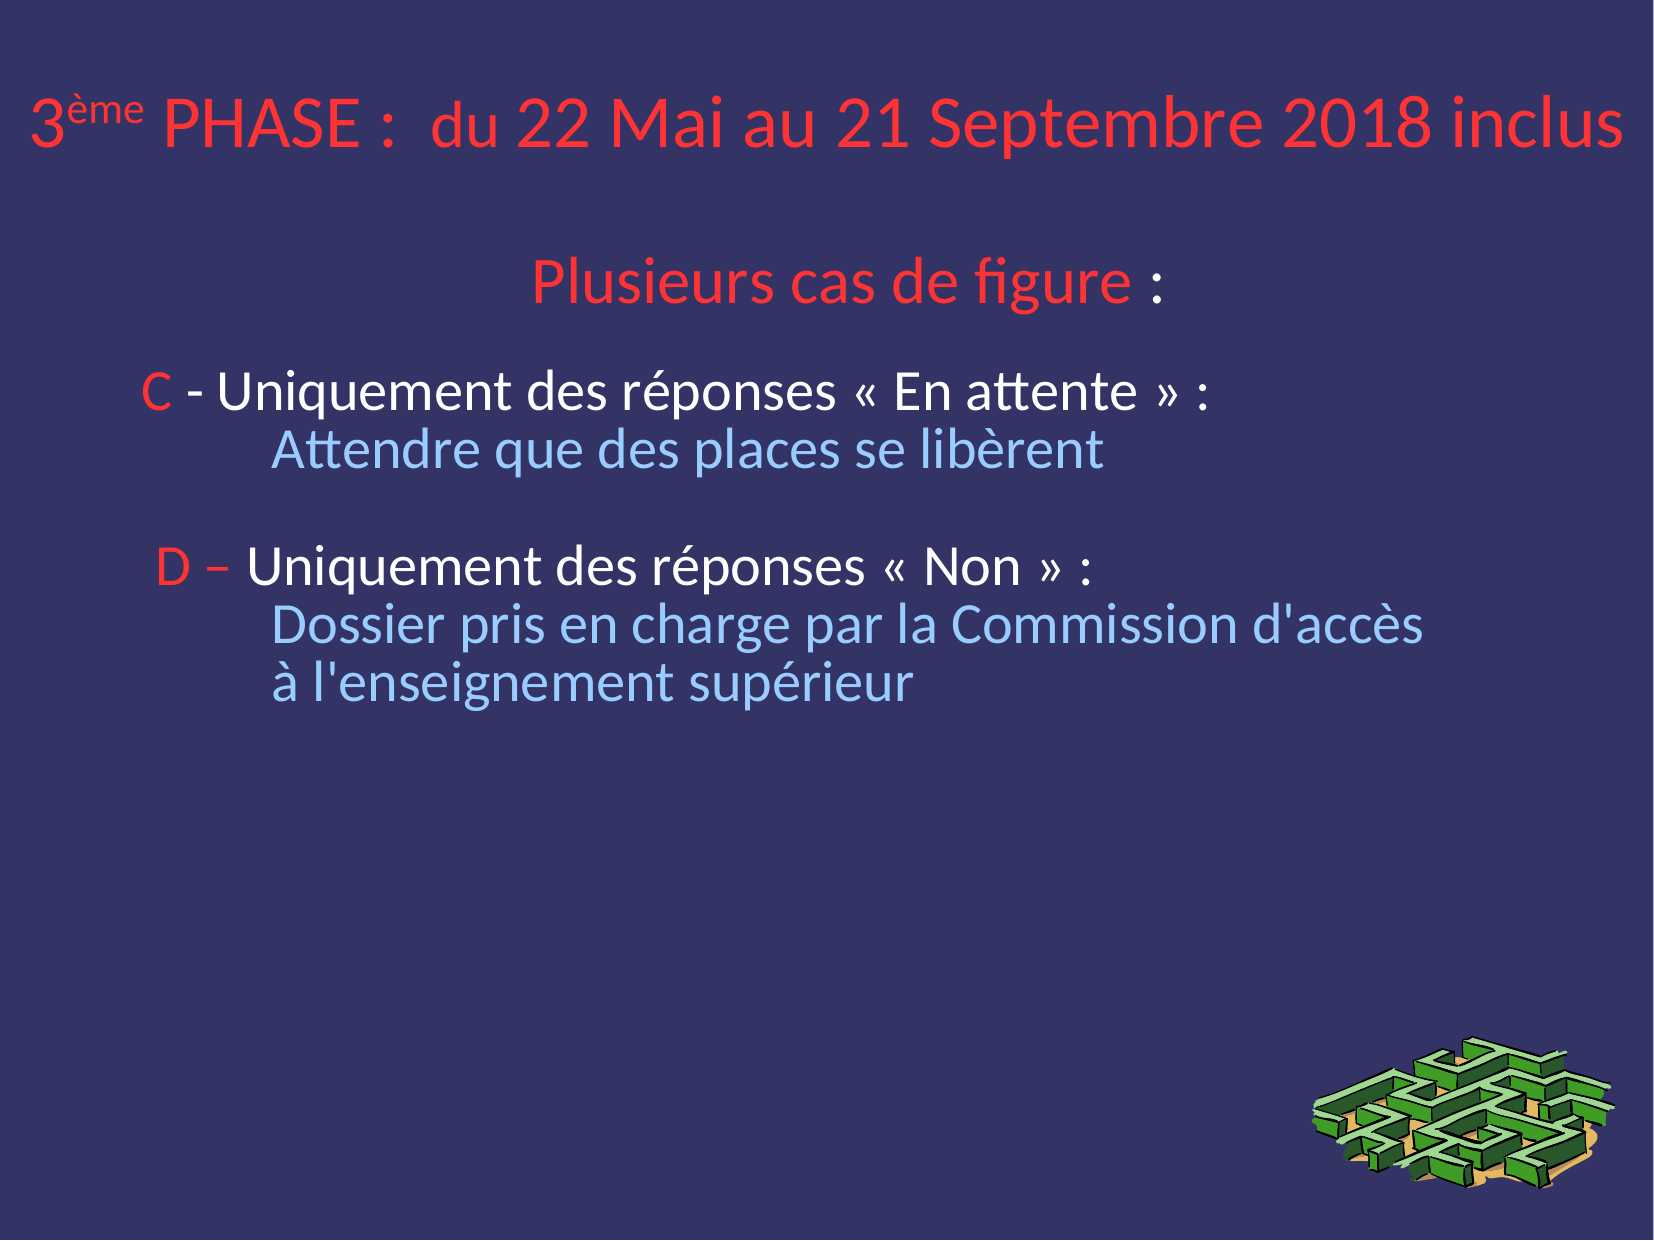

3ème PHASE : du 22 Mai au 21 Septembre 2018 inclus
# Plusieurs cas de figure :
C - Uniquement des réponses « En attente » :
Attendre que des places se libèrent
 D – Uniquement des réponses « Non » :
Dossier pris en charge par la Commission d'accès
à l'enseignement supérieur